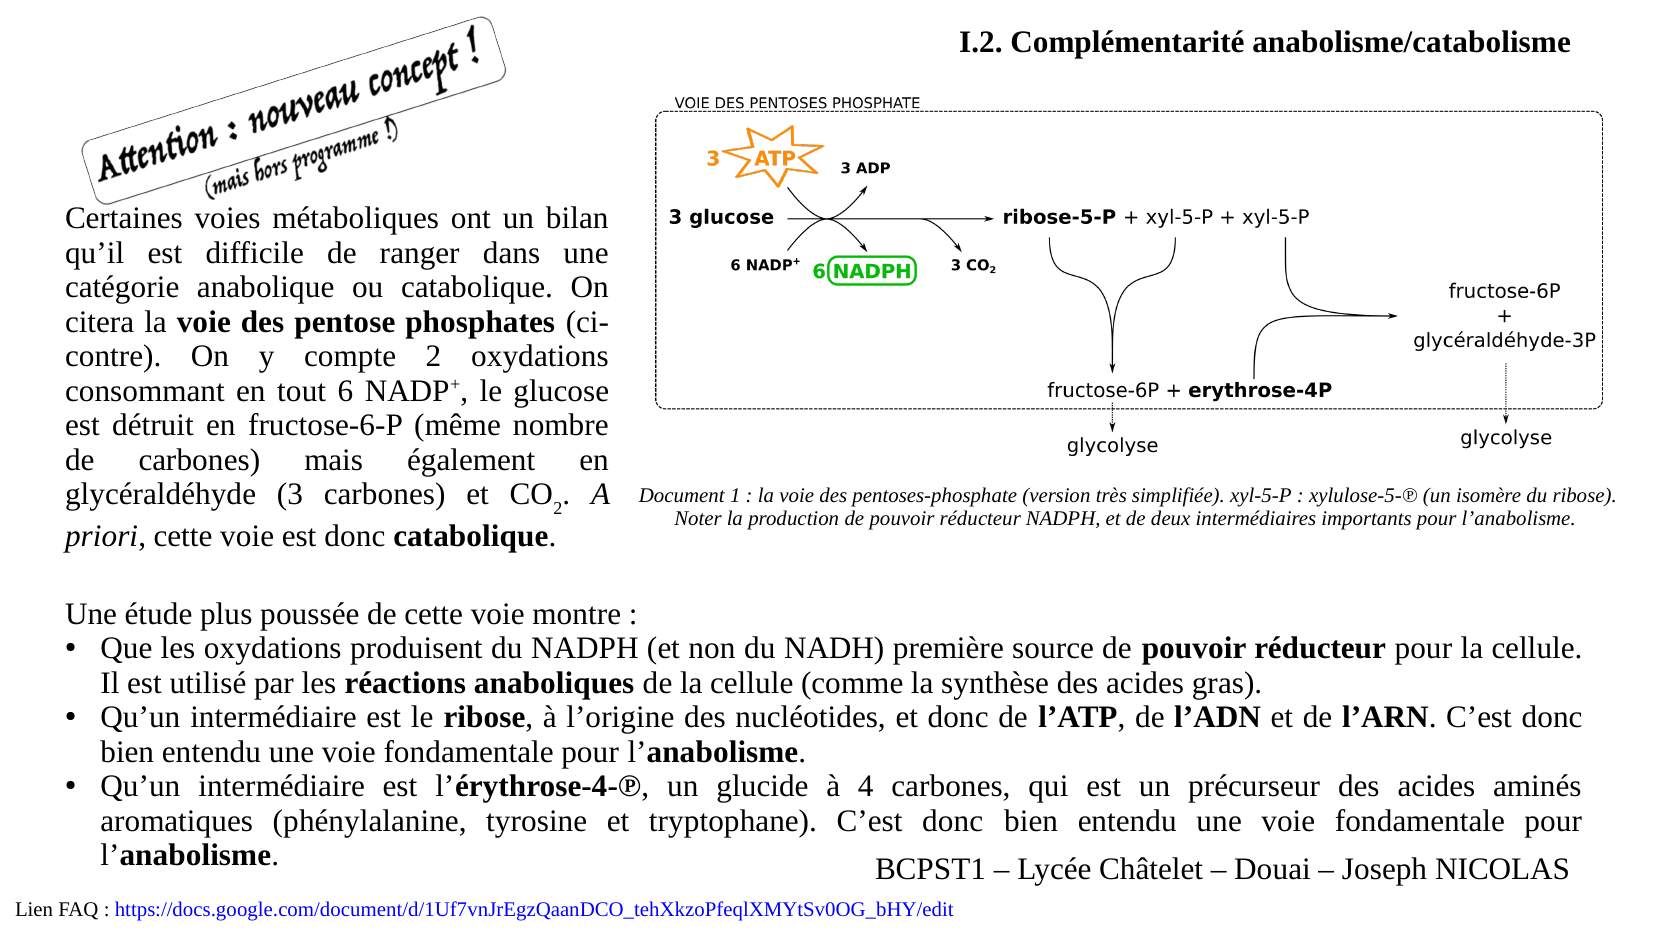

I.2. Complémentarité anabolisme/catabolisme
Certaines voies métaboliques ont un bilan qu’il est difficile de ranger dans une catégorie anabolique ou catabolique. On citera la voie des pentose phosphates (ci-contre). On y compte 2 oxydations consommant en tout 6 NADP+, le glucose est détruit en fructose-6-P (même nombre de carbones) mais également en glycéraldéhyde (3 carbones) et CO2. A priori, cette voie est donc catabolique.
Document 1 : la voie des pentoses-phosphate (version très simplifiée). xyl-5-P : xylulose-5-℗ (un isomère du ribose). Noter la production de pouvoir réducteur NADPH, et de deux intermédiaires importants pour l’anabolisme.
Une étude plus poussée de cette voie montre :
Que les oxydations produisent du NADPH (et non du NADH) première source de pouvoir réducteur pour la cellule. Il est utilisé par les réactions anaboliques de la cellule (comme la synthèse des acides gras).
Qu’un intermédiaire est le ribose, à l’origine des nucléotides, et donc de l’ATP, de l’ADN et de l’ARN. C’est donc bien entendu une voie fondamentale pour l’anabolisme.
Qu’un intermédiaire est l’érythrose-4-℗, un glucide à 4 carbones, qui est un précurseur des acides aminés aromatiques (phénylalanine, tyrosine et tryptophane). C’est donc bien entendu une voie fondamentale pour l’anabolisme.
BCPST1 – Lycée Châtelet – Douai – Joseph NICOLAS
Lien FAQ : https://docs.google.com/document/d/1Uf7vnJrEgzQaanDCO_tehXkzoPfeqlXMYtSv0OG_bHY/edit